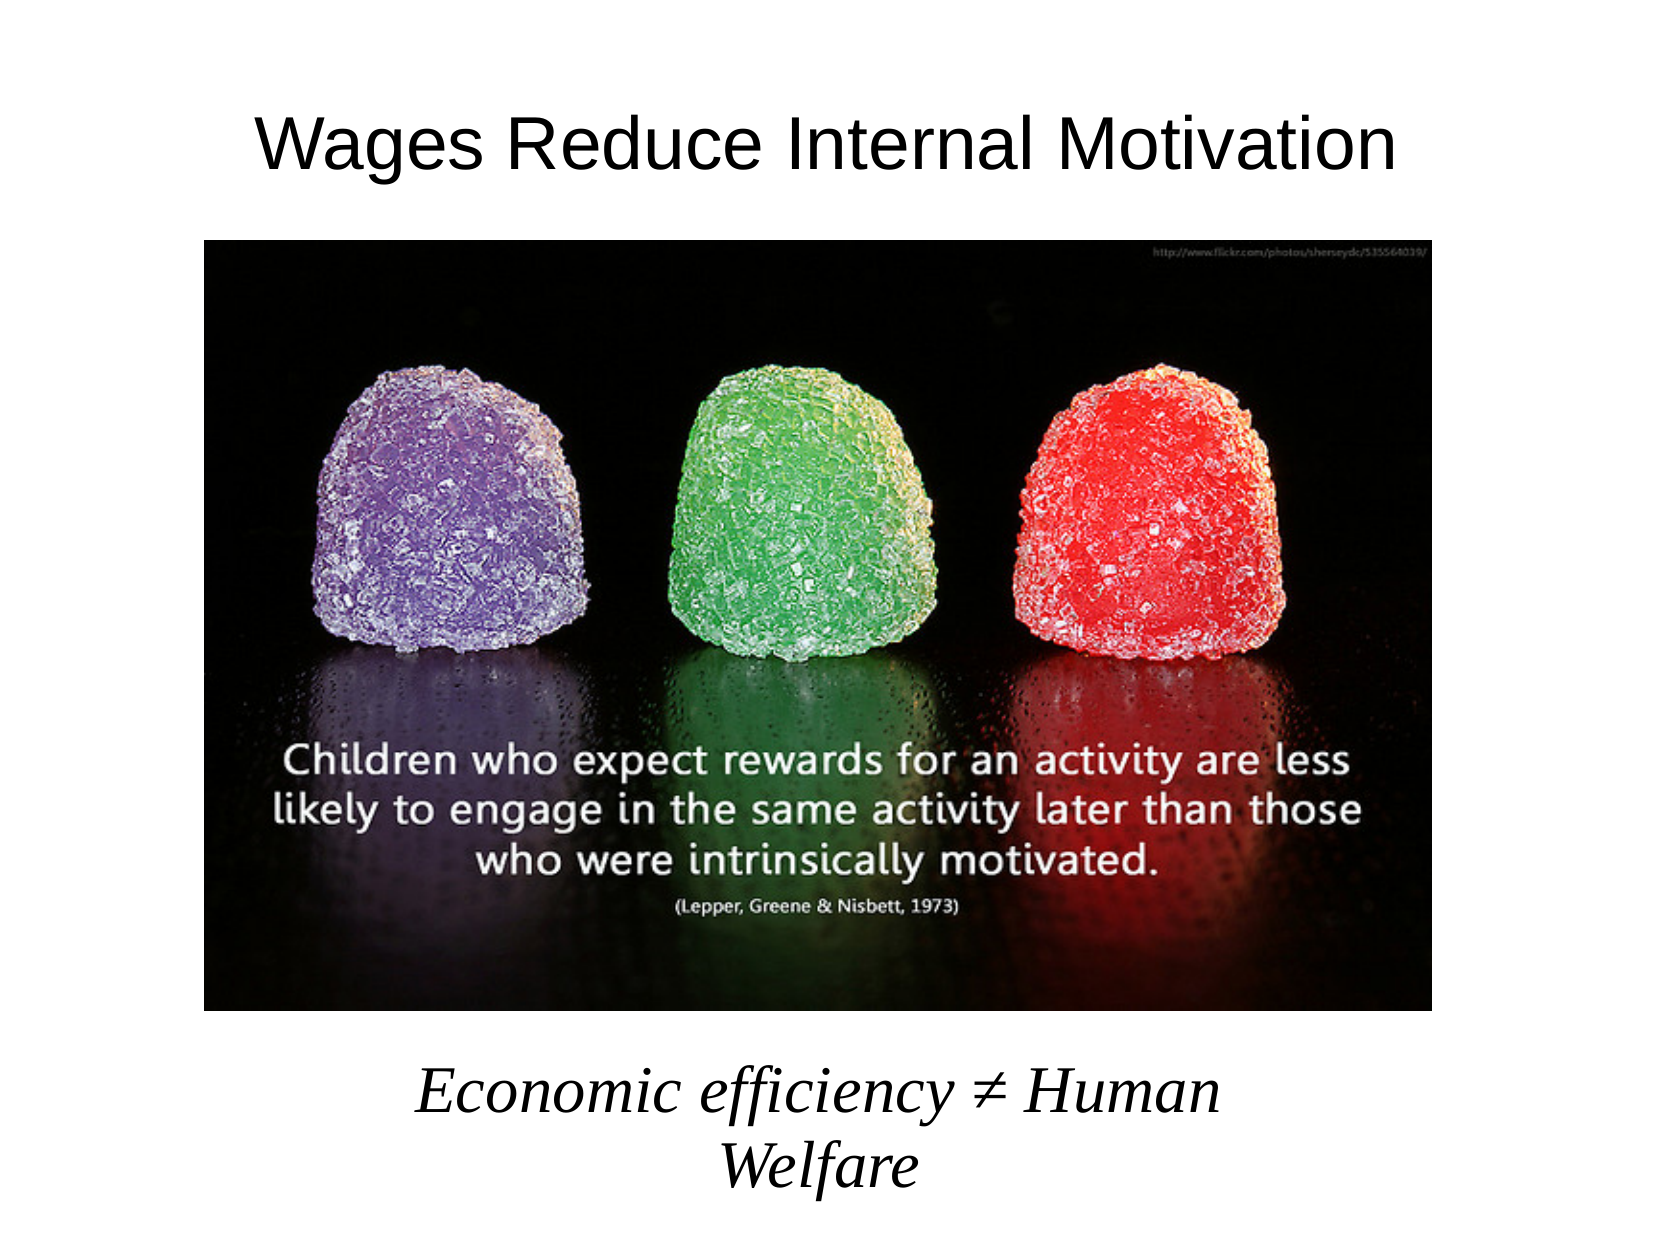

Wages Reduce Internal Motivation
Economic efficiency ≠ Human Welfare